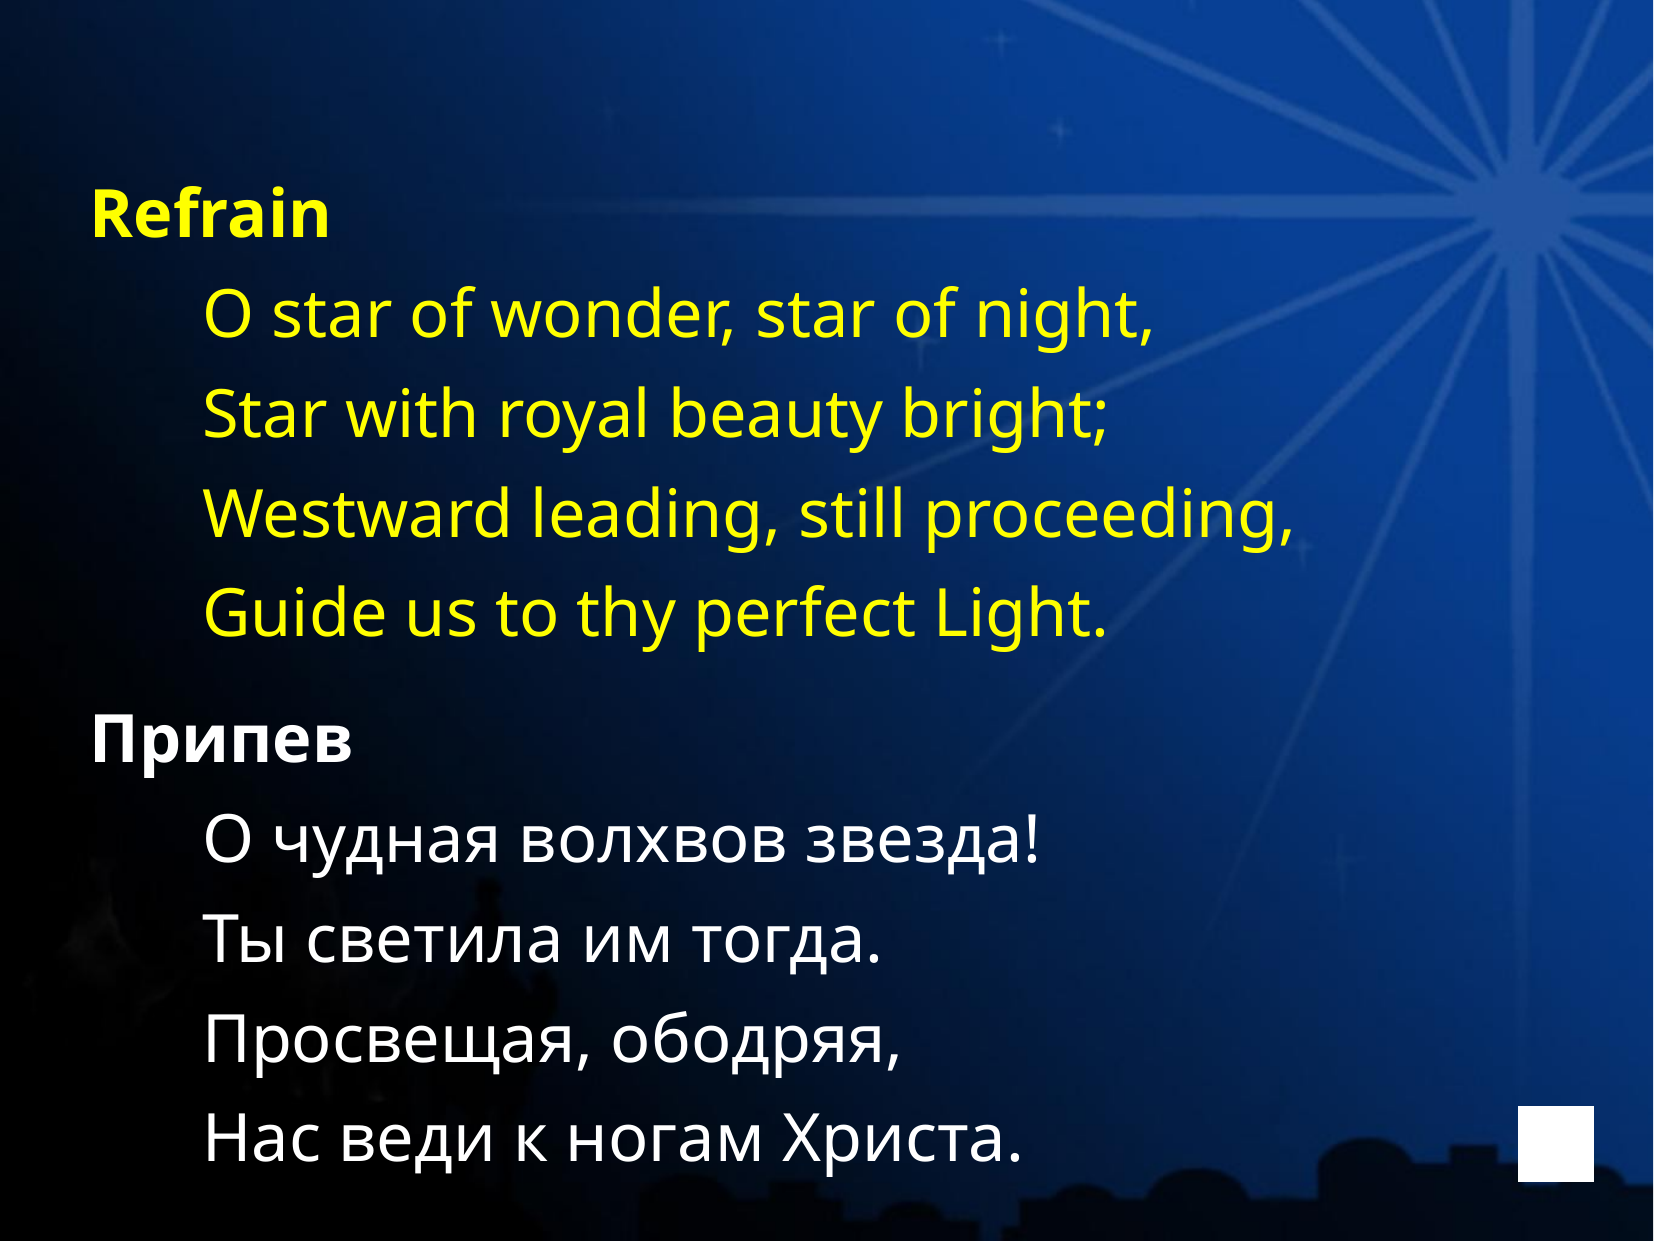

Refrain
	O star of wonder, star of night,
	Star with royal beauty bright;
	Westward leading, still proceeding,
	Guide us to thy perfect Light.
Припев
	О чудная волхвов звезда!
	Ты светила им тогда.
	Просвещая, ободряя,
	Нас веди к ногам Христа.